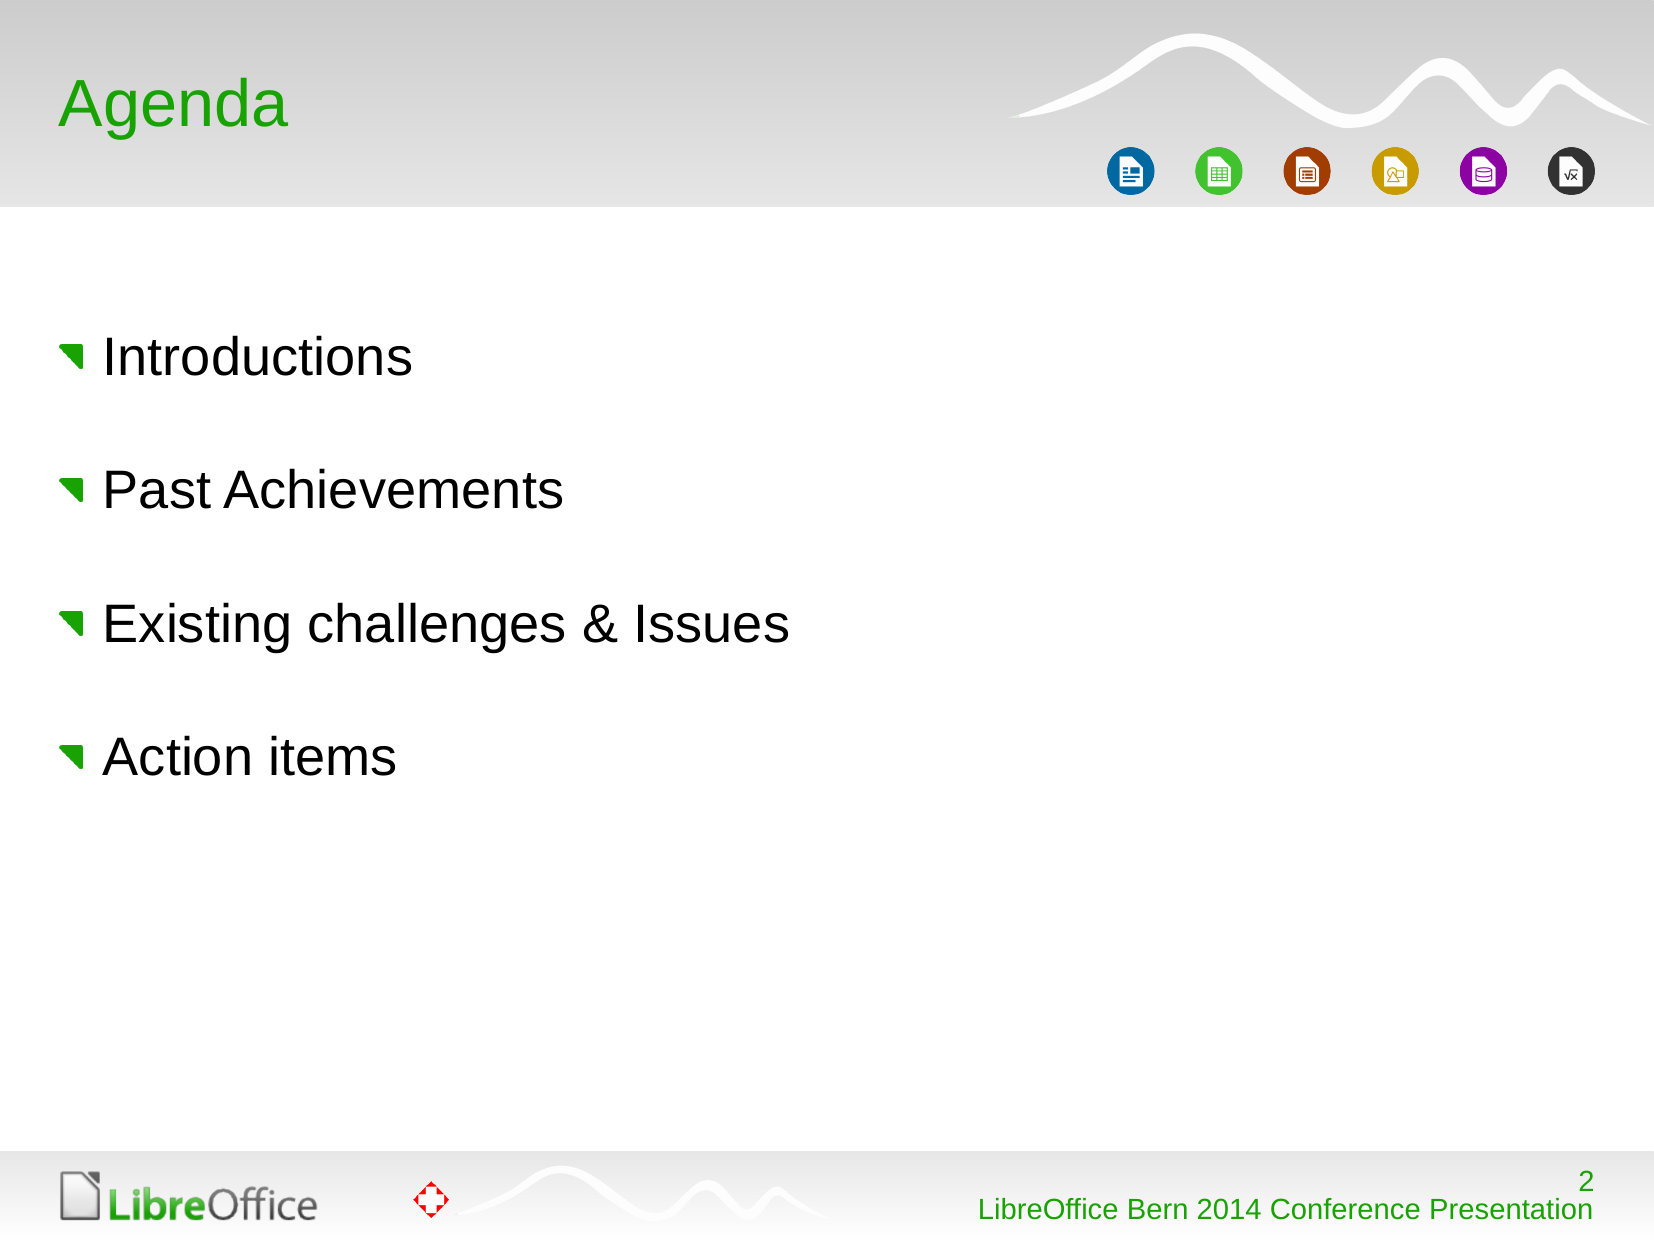

# Agenda
Introductions
Past Achievements
Existing challenges & Issues
Action items
2
LibreOffice Bern 2014 Conference Presentation